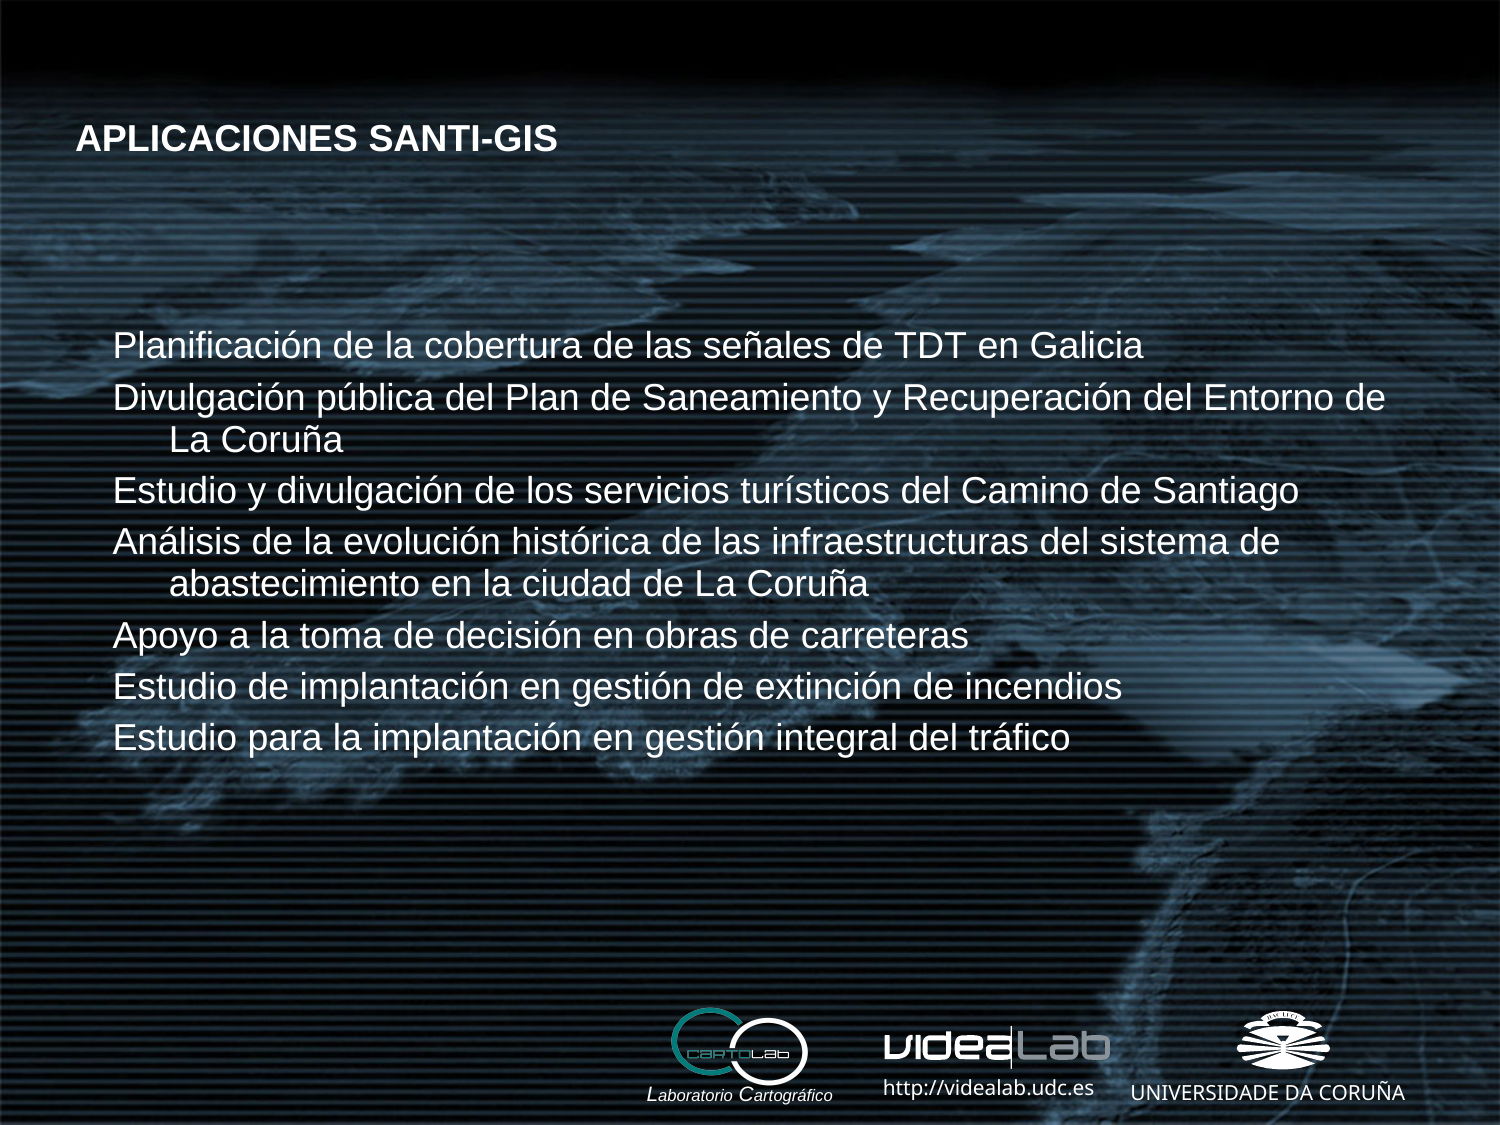

# APLICACIONES SANTI-GIS
Planificación de la cobertura de las señales de TDT en Galicia
Divulgación pública del Plan de Saneamiento y Recuperación del Entorno de La Coruña
Estudio y divulgación de los servicios turísticos del Camino de Santiago
Análisis de la evolución histórica de las infraestructuras del sistema de abastecimiento en la ciudad de La Coruña
Apoyo a la toma de decisión en obras de carreteras
Estudio de implantación en gestión de extinción de incendios
Estudio para la implantación en gestión integral del tráfico